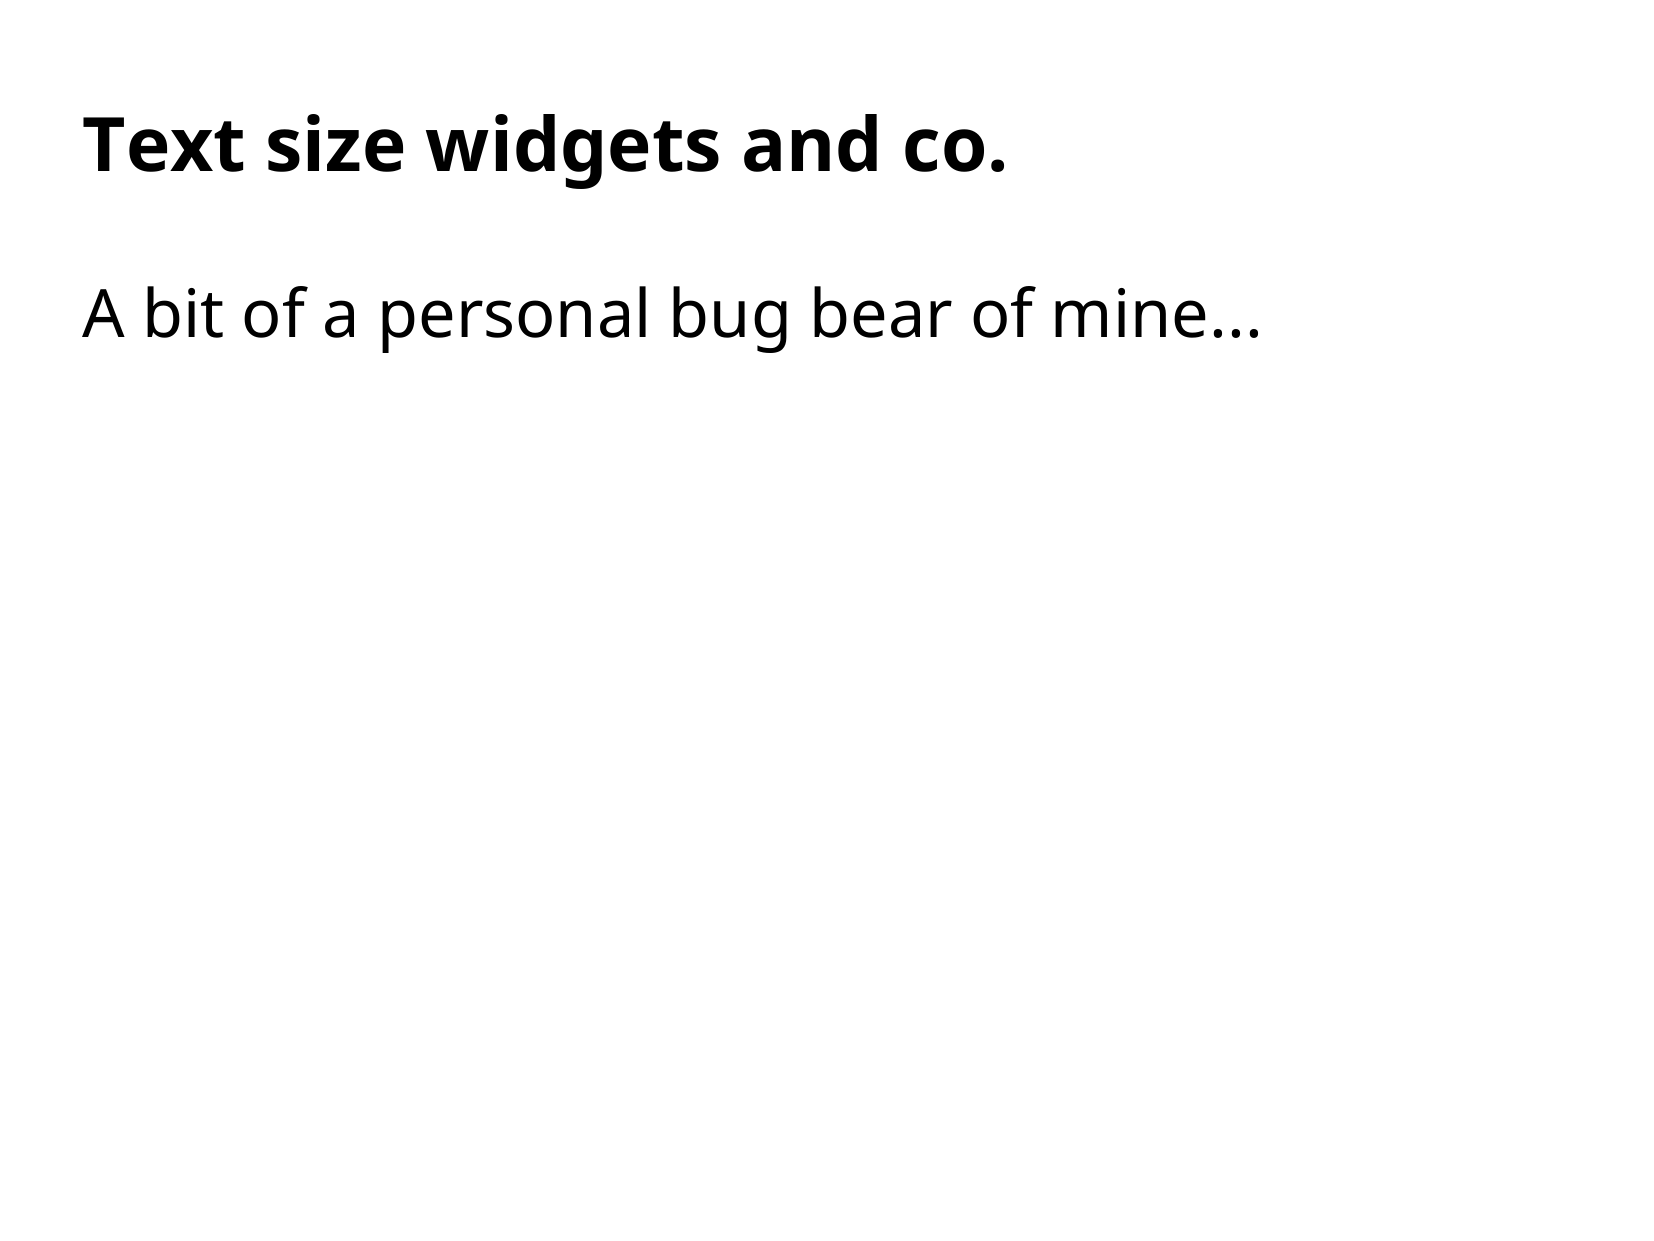

# Text size widgets and co.
A bit of a personal bug bear of mine...